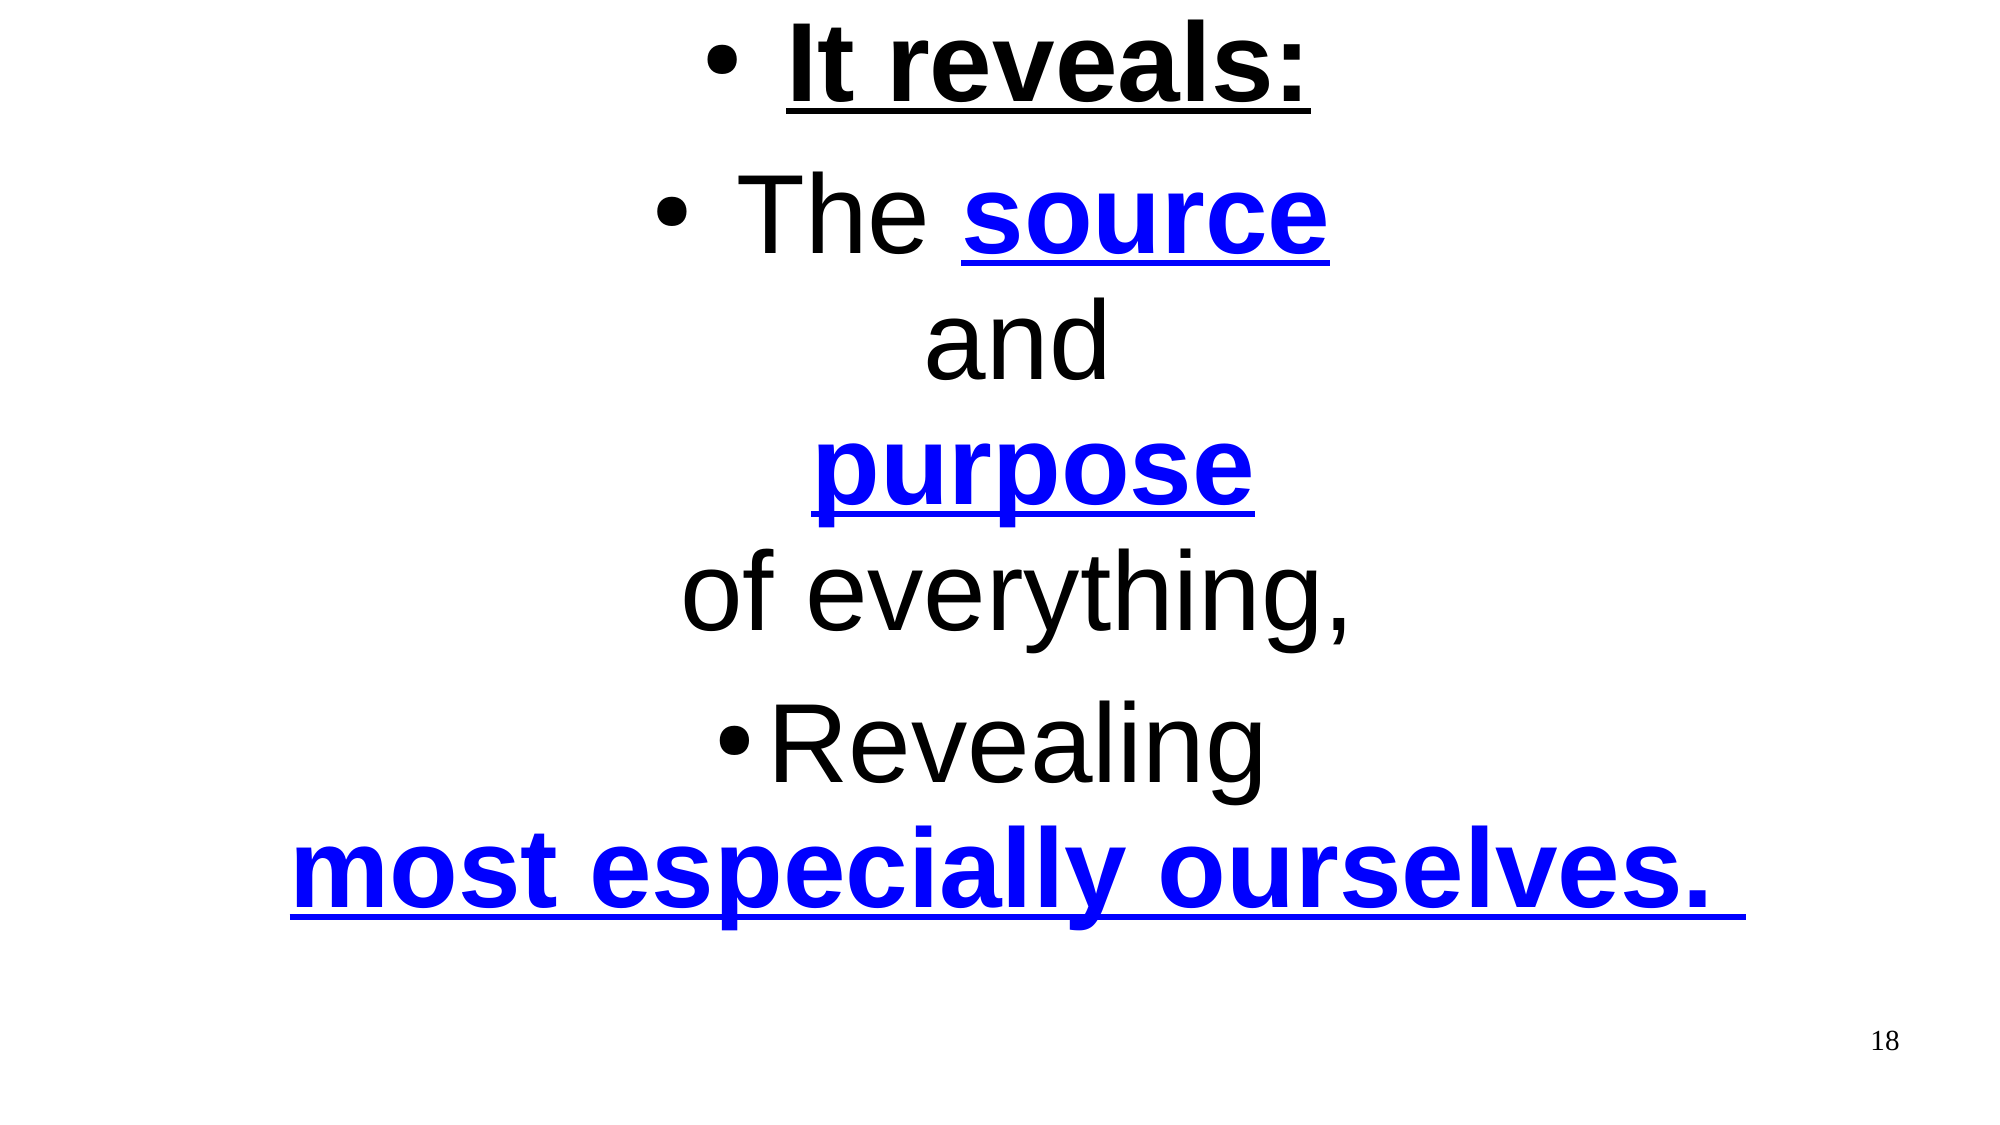

# It reveals:
 The source
and
purpose
of everything,
Revealing
most especially ourselves.
18